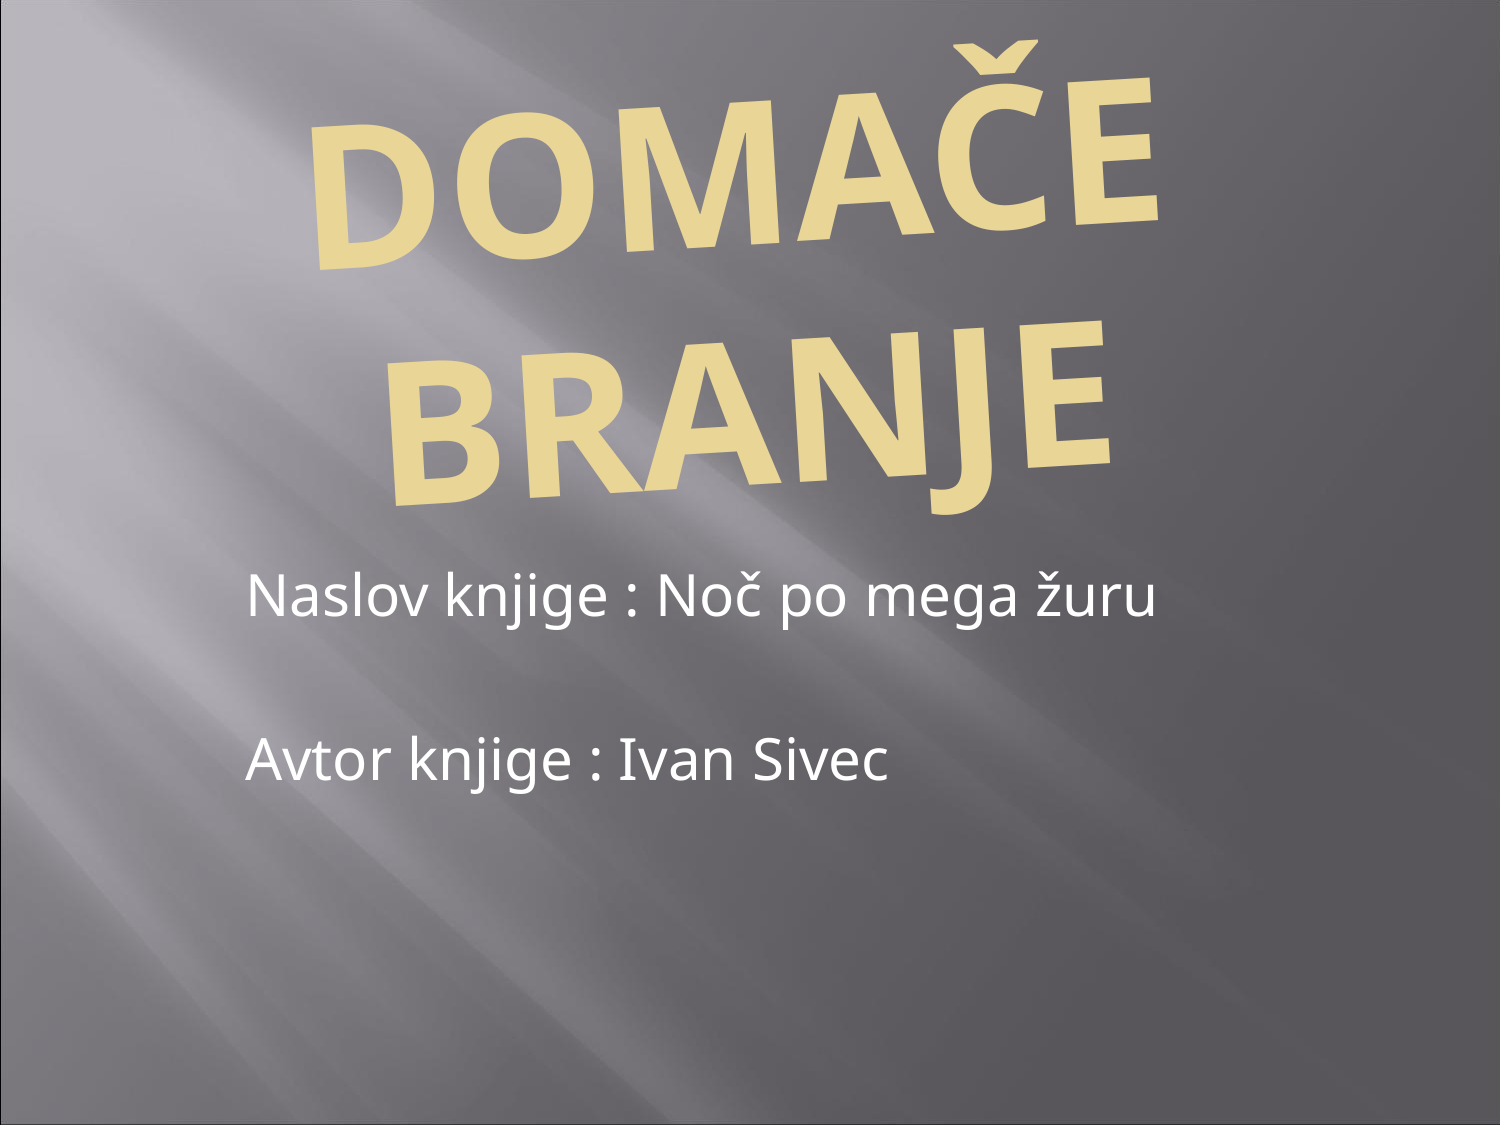

# Domače branje
Naslov knjige : Noč po mega žuru
Avtor knjige : Ivan Sivec